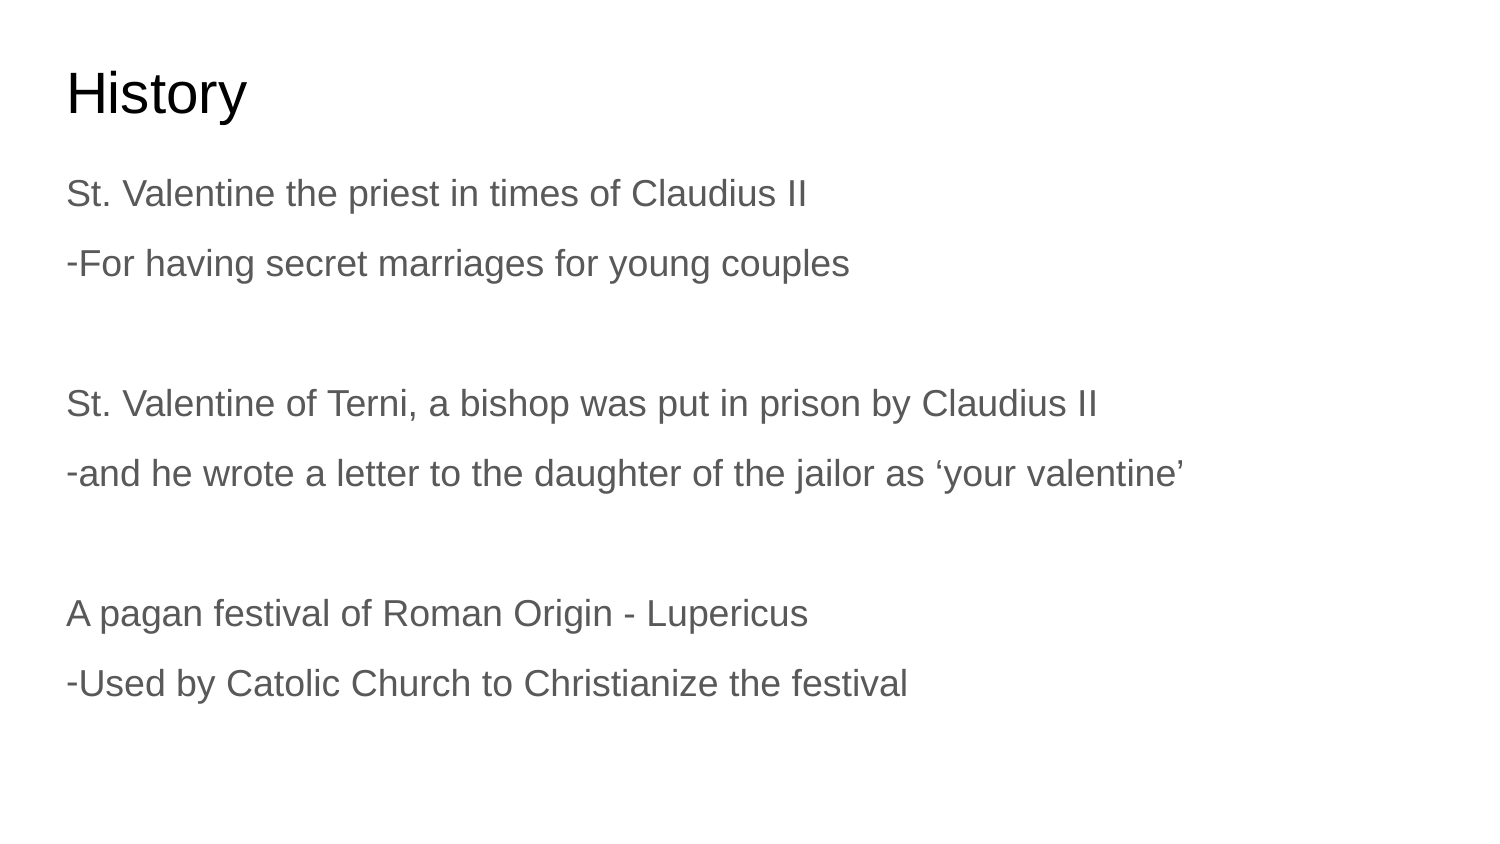

# History
St. Valentine the priest in times of Claudius II
For having secret marriages for young couples
St. Valentine of Terni, a bishop was put in prison by Claudius II
and he wrote a letter to the daughter of the jailor as ‘your valentine’
A pagan festival of Roman Origin - Lupericus
Used by Catolic Church to Christianize the festival